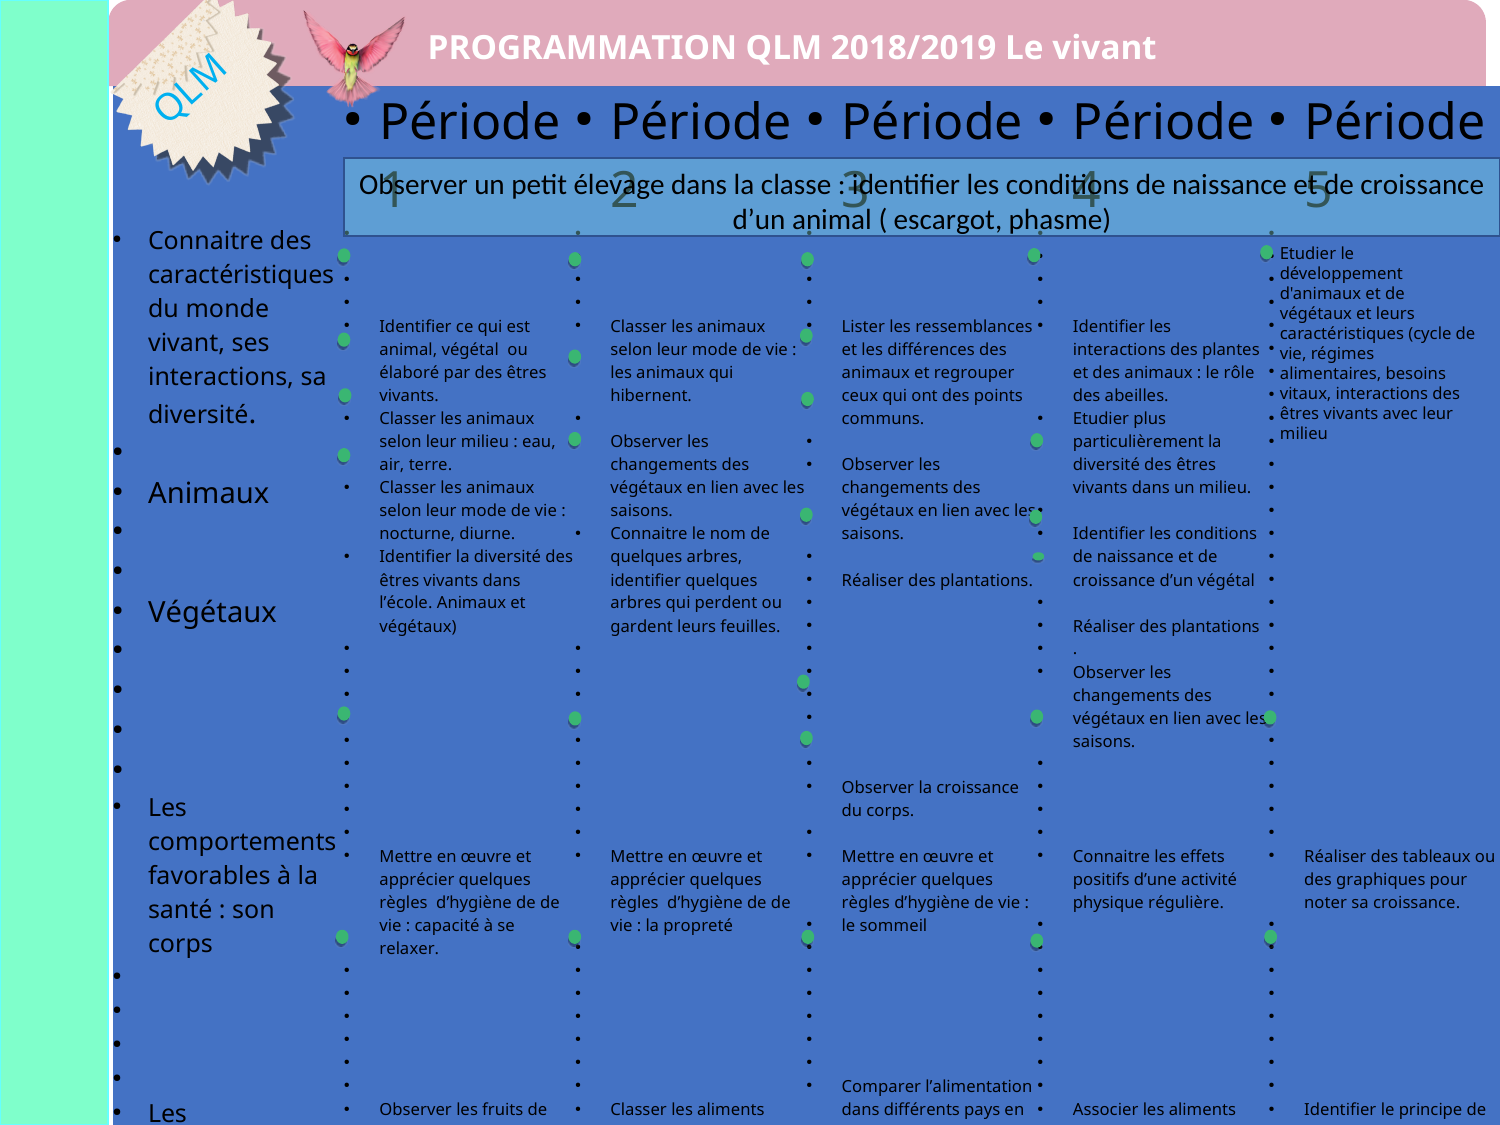

PROGRAMMATION QLM 2018/2019 Le vivant
QLM
| | Période 1 | Période 2 | Période 3 | Période 4 | Période 5 |
| --- | --- | --- | --- | --- | --- |
| Connaitre des caractéristiques du monde vivant, ses interactions, sa diversité. Animaux Végétaux Les comportements favorables à la santé : son corps Les comportements favorables à la santé : L’alimentation | Identifier ce qui est animal, végétal ou élaboré par des êtres vivants. Classer les animaux selon leur milieu : eau, air, terre. Classer les animaux selon leur mode de vie : nocturne, diurne. Identifier la diversité des êtres vivants dans l’école. Animaux et végétaux) Mettre en œuvre et apprécier quelques règles d’hygiène de de vie : capacité à se relaxer. Observer les fruits de l’automne, réaliser une recette avec des fruits. | Classer les animaux selon leur mode de vie : les animaux qui hibernent. Observer les changements des végétaux en lien avec les saisons. Connaitre le nom de quelques arbres, identifier quelques arbres qui perdent ou gardent leurs feuilles. Mettre en œuvre et apprécier quelques règles d’hygiène de de vie : la propreté Classer les aliments selon leur origine (animal, végétal, transformé). | Lister les ressemblances et les différences des animaux et regrouper ceux qui ont des points communs. Observer les changements des végétaux en lien avec les saisons. Réaliser des plantations. Observer la croissance du corps. Mettre en œuvre et apprécier quelques règles d’hygiène de vie : le sommeil Comparer l’alimentation dans différents pays en lien avec l’exploration des organisation du monde. | Identifier les interactions des plantes et des animaux : le rôle des abeilles. Etudier plus particulièrement la diversité des êtres vivants dans un milieu. Identifier les conditions de naissance et de croissance d’un végétal Réaliser des plantations . Observer les changements des végétaux en lien avec les saisons. Connaitre les effets positifs d’une activité physique régulière. Associer les aliments pour réaliser un équilibre alimentaire. | Réaliser des tableaux ou des graphiques pour noter sa croissance. Identifier le principe de la diversité alimentaire pour une alimentation équilibrée. |
Observer un petit élevage dans la classe : identifier les conditions de naissance et de croissance d’un animal ( escargot, phasme)
Etudier le développement d'animaux et de végétaux et leurs caractéristiques (cycle de vie, régimes alimentaires, besoins vitaux, interactions des êtres vivants avec leur milieu
ReCreatisse.com